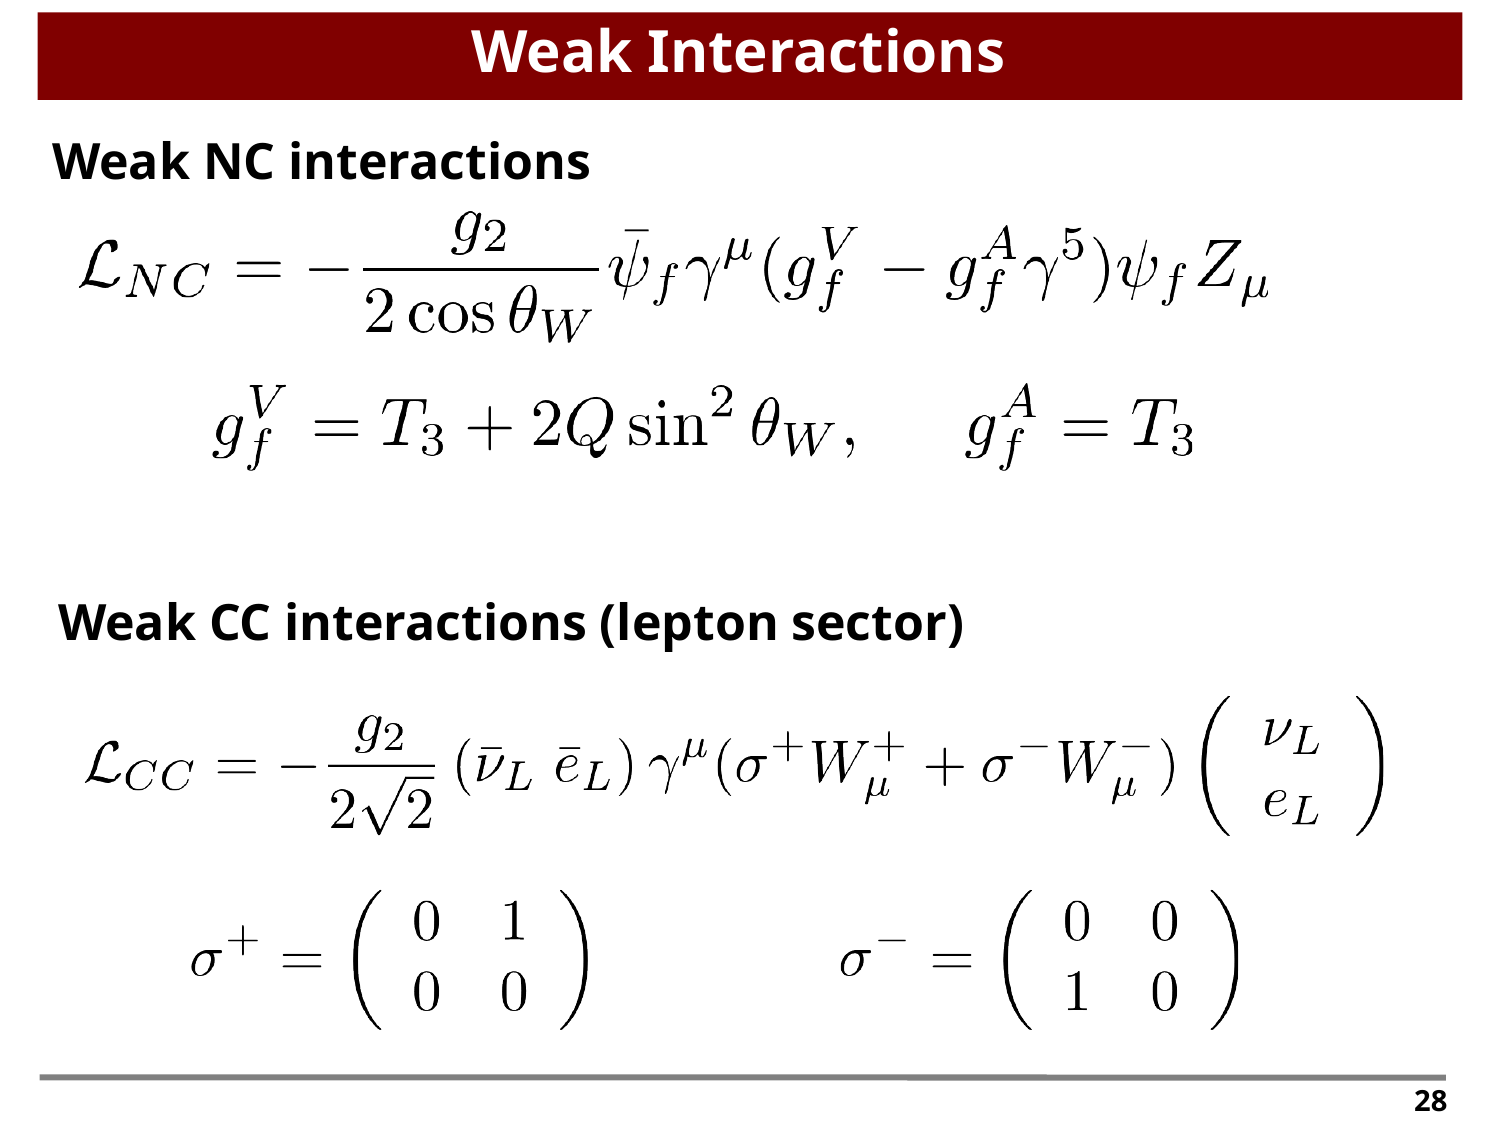

# Weak Interactions
Weak NC interactions
Weak CC interactions (lepton sector)